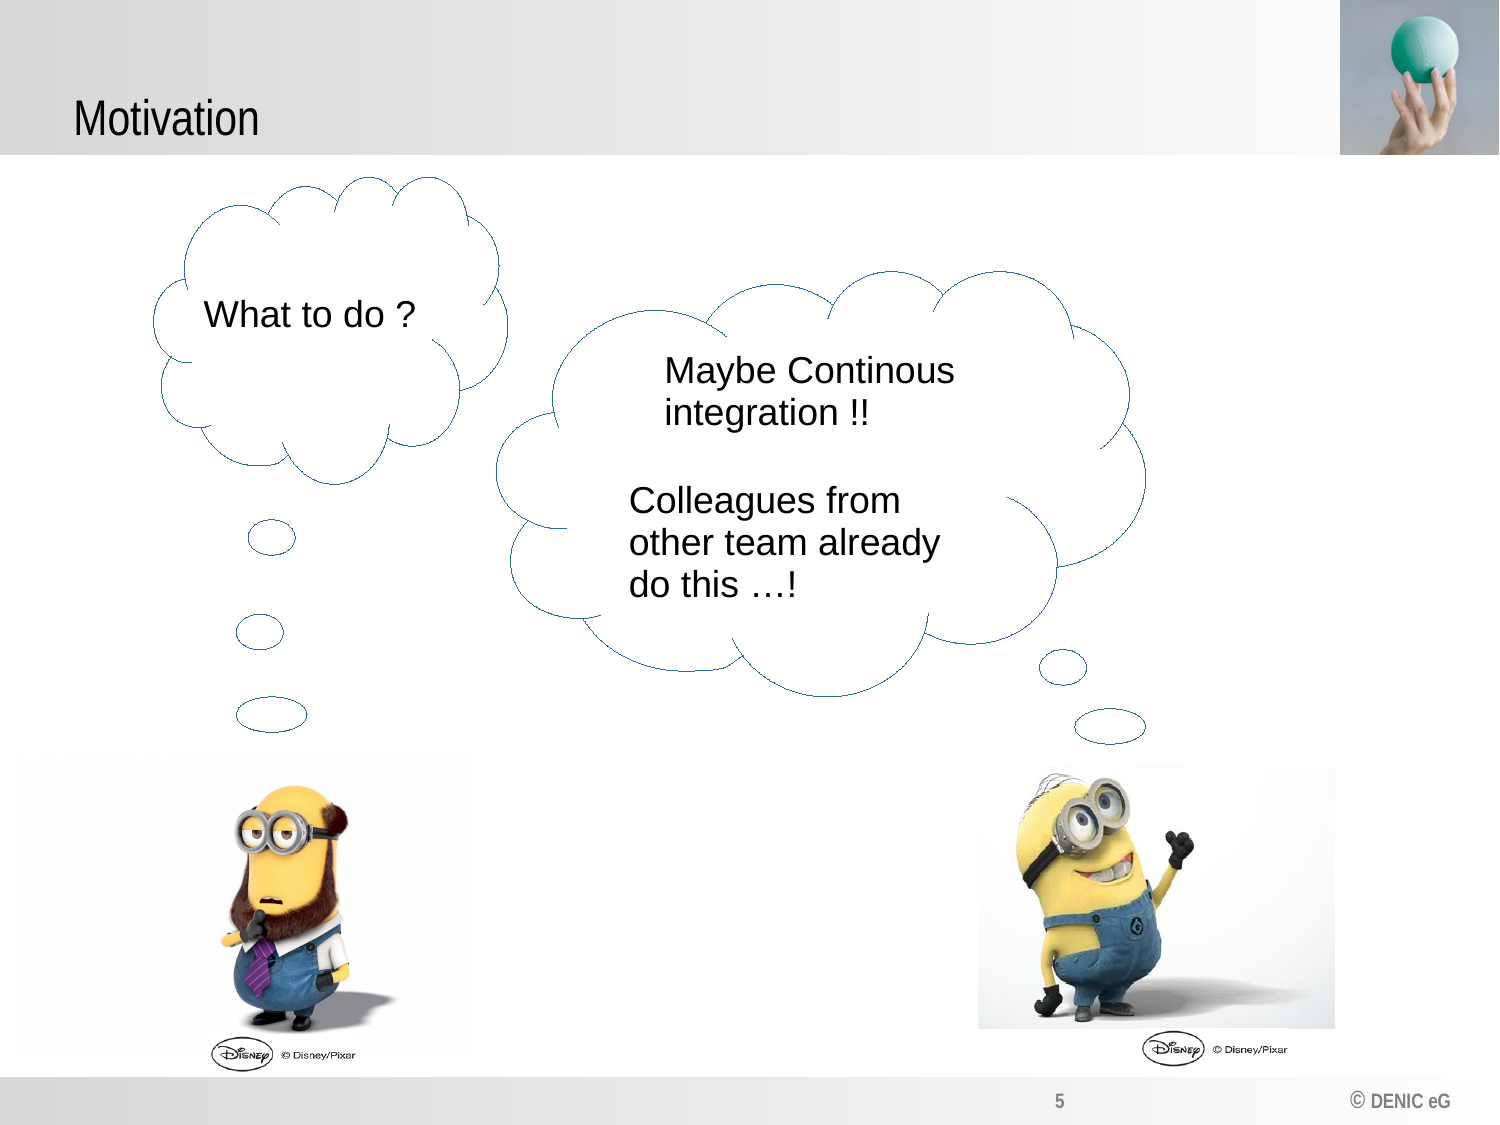

Motivation
What to do ?
Maybe Continous
integration !!
Colleagues from other team already do this …!
 © DENIC eG